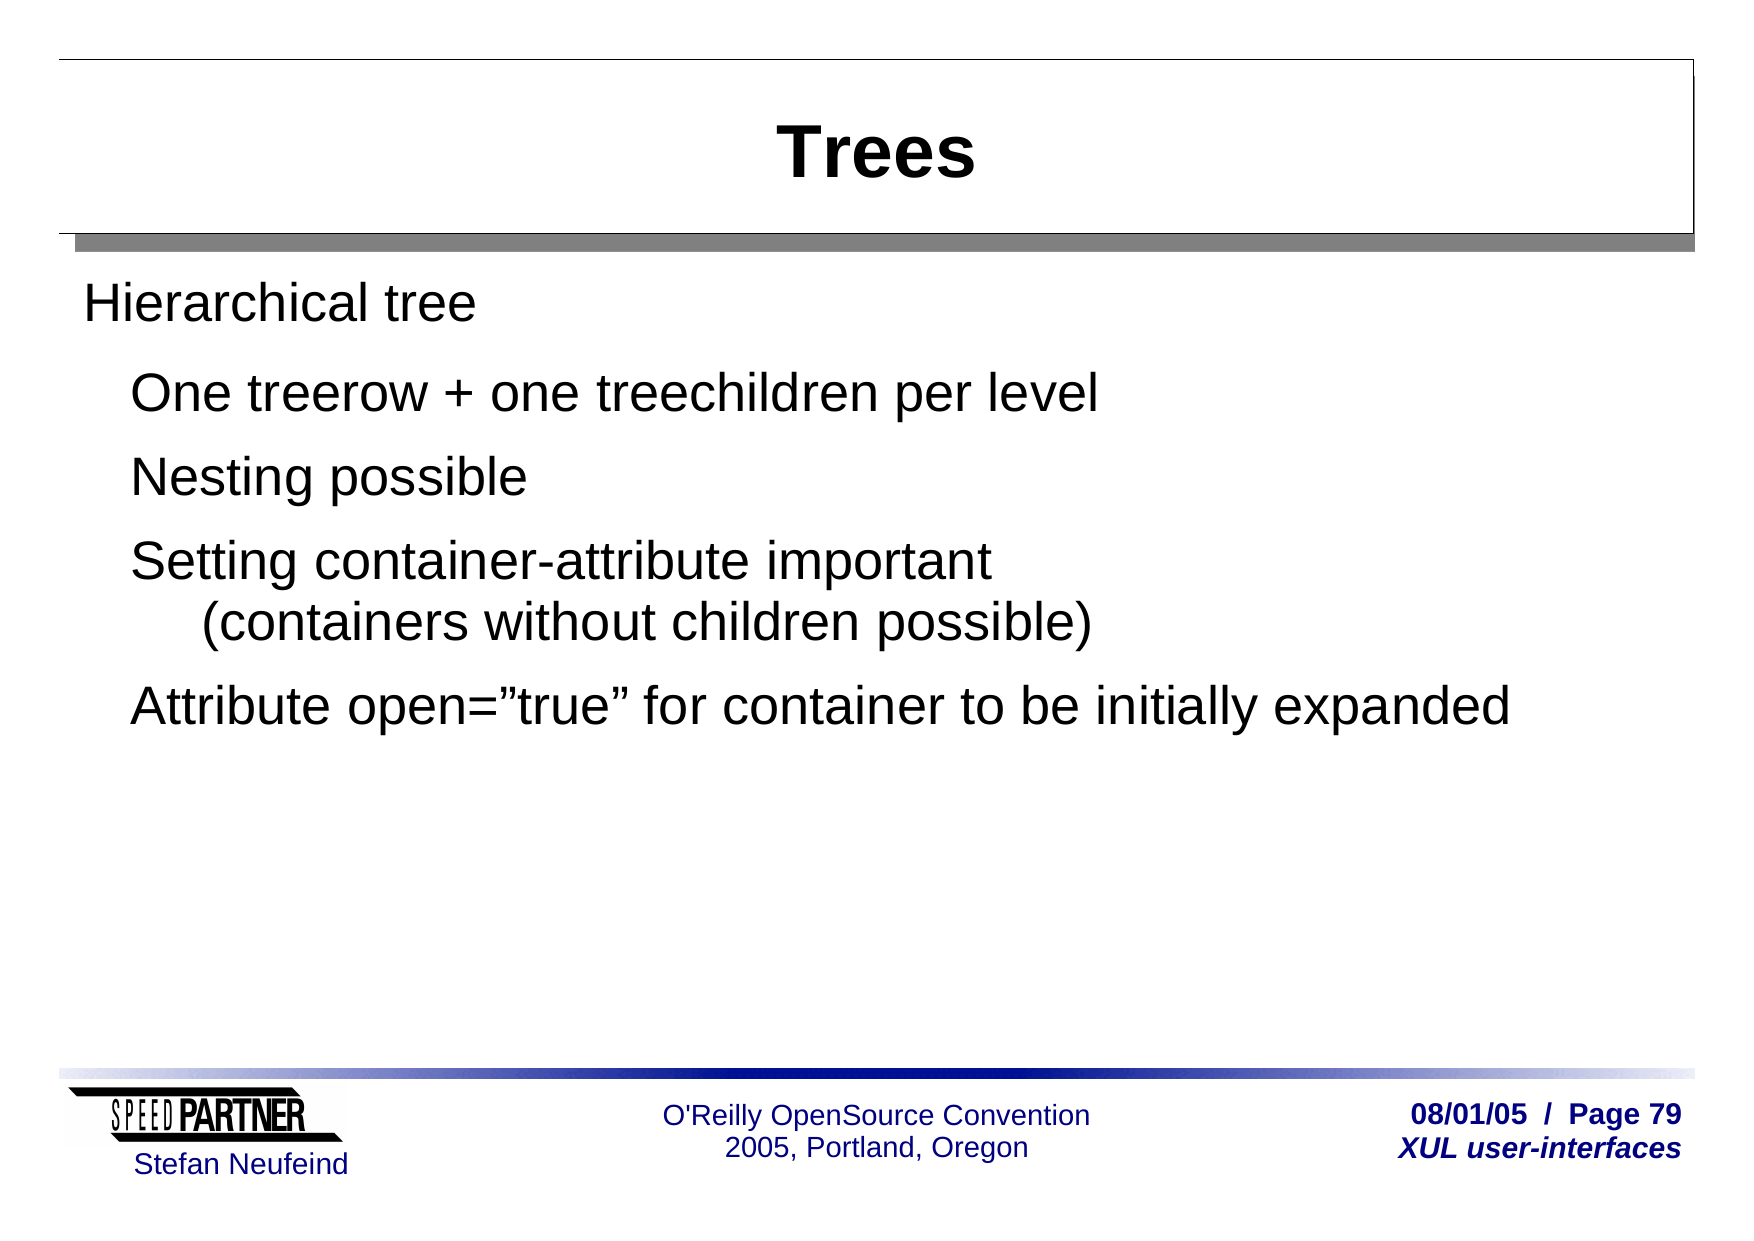

# Trees
Hierarchical tree
One treerow + one treechildren per level
Nesting possible
Setting container-attribute important
(containers without children possible)
Attribute open=”true” for container to be initially expanded